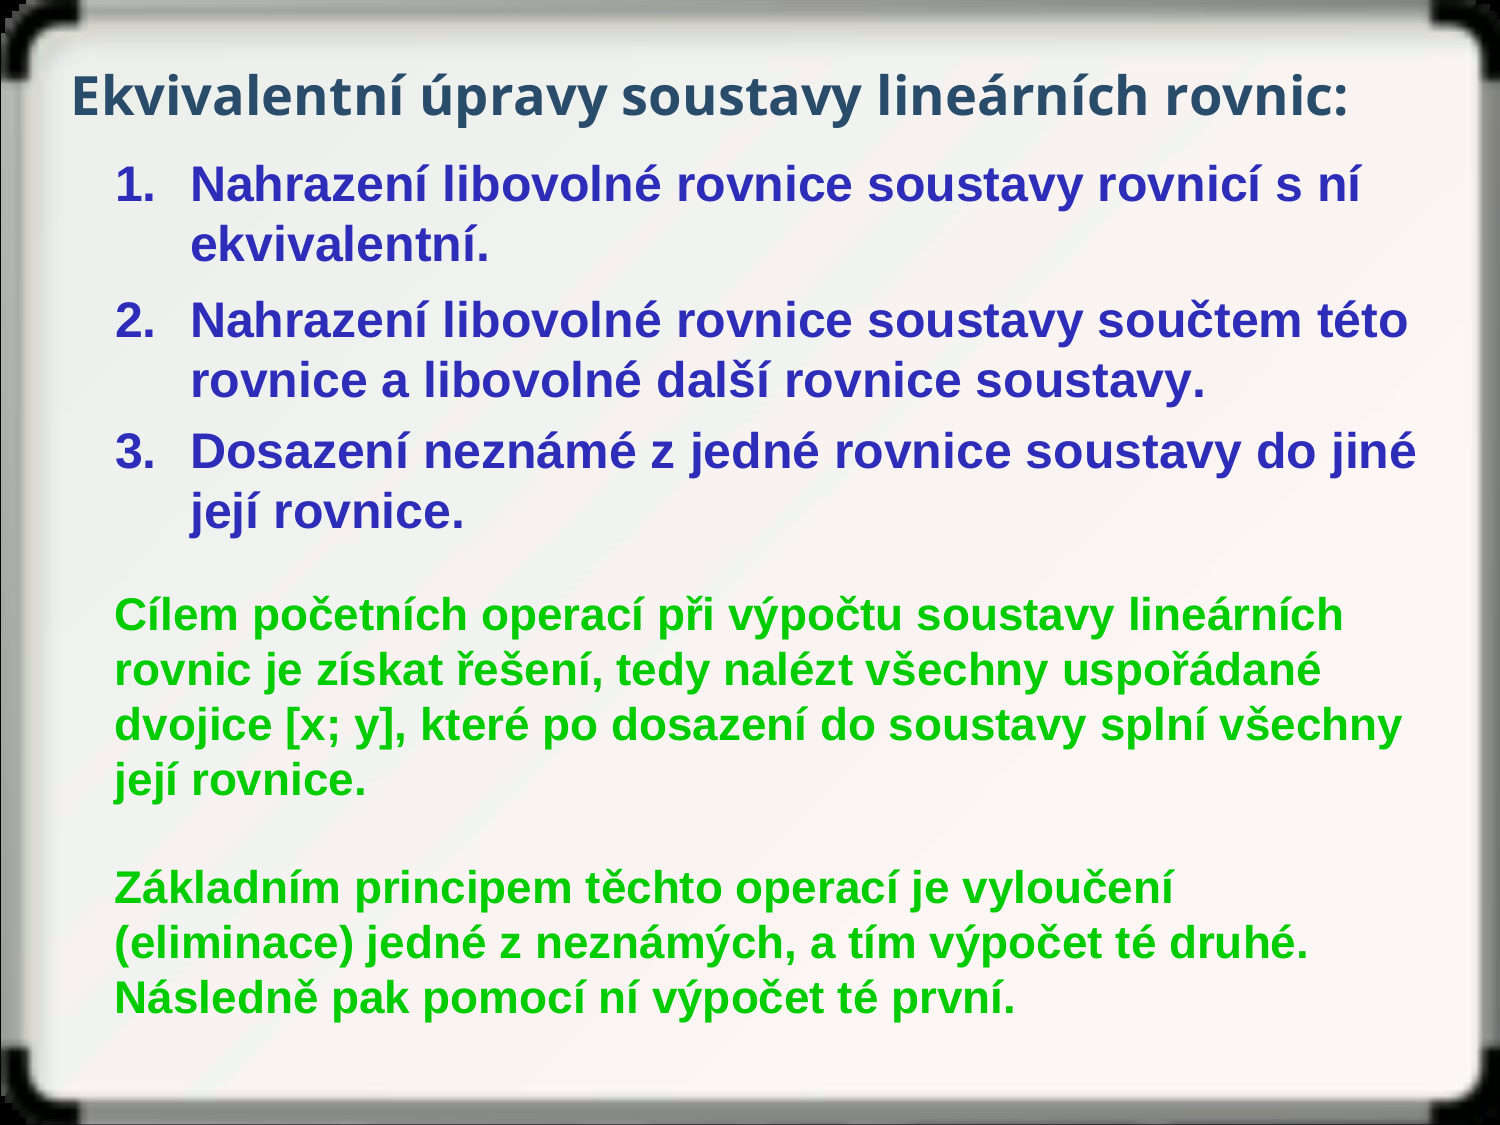

Ekvivalentní úpravy soustavy lineárních rovnic:
Nahrazení libovolné rovnice soustavy rovnicí s ní ekvivalentní.
Nahrazení libovolné rovnice soustavy součtem této rovnice a libovolné další rovnice soustavy.
Dosazení neznámé z jedné rovnice soustavy do jiné její rovnice.
Cílem početních operací při výpočtu soustavy lineárních rovnic je získat řešení, tedy nalézt všechny uspořádané dvojice [x; y], které po dosazení do soustavy splní všechny její rovnice.
Základním principem těchto operací je vyloučení (eliminace) jedné z neznámých, a tím výpočet té druhé. Následně pak pomocí ní výpočet té první.